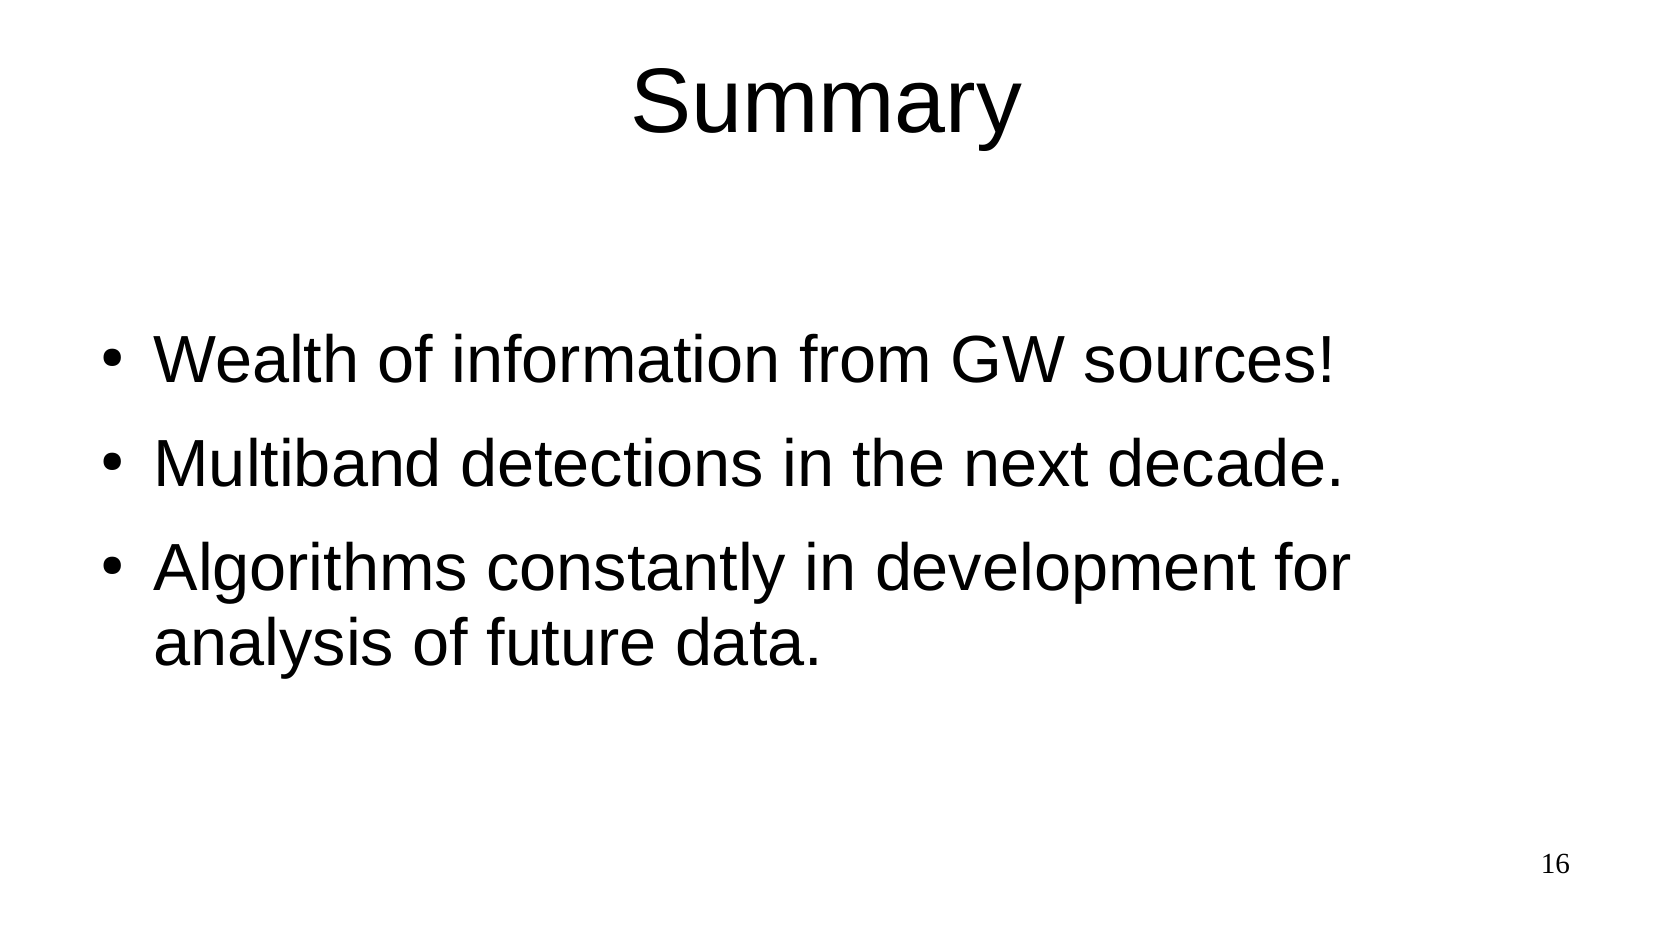

# Summary
Wealth of information from GW sources!
Multiband detections in the next decade.
Algorithms constantly in development for analysis of future data.
16